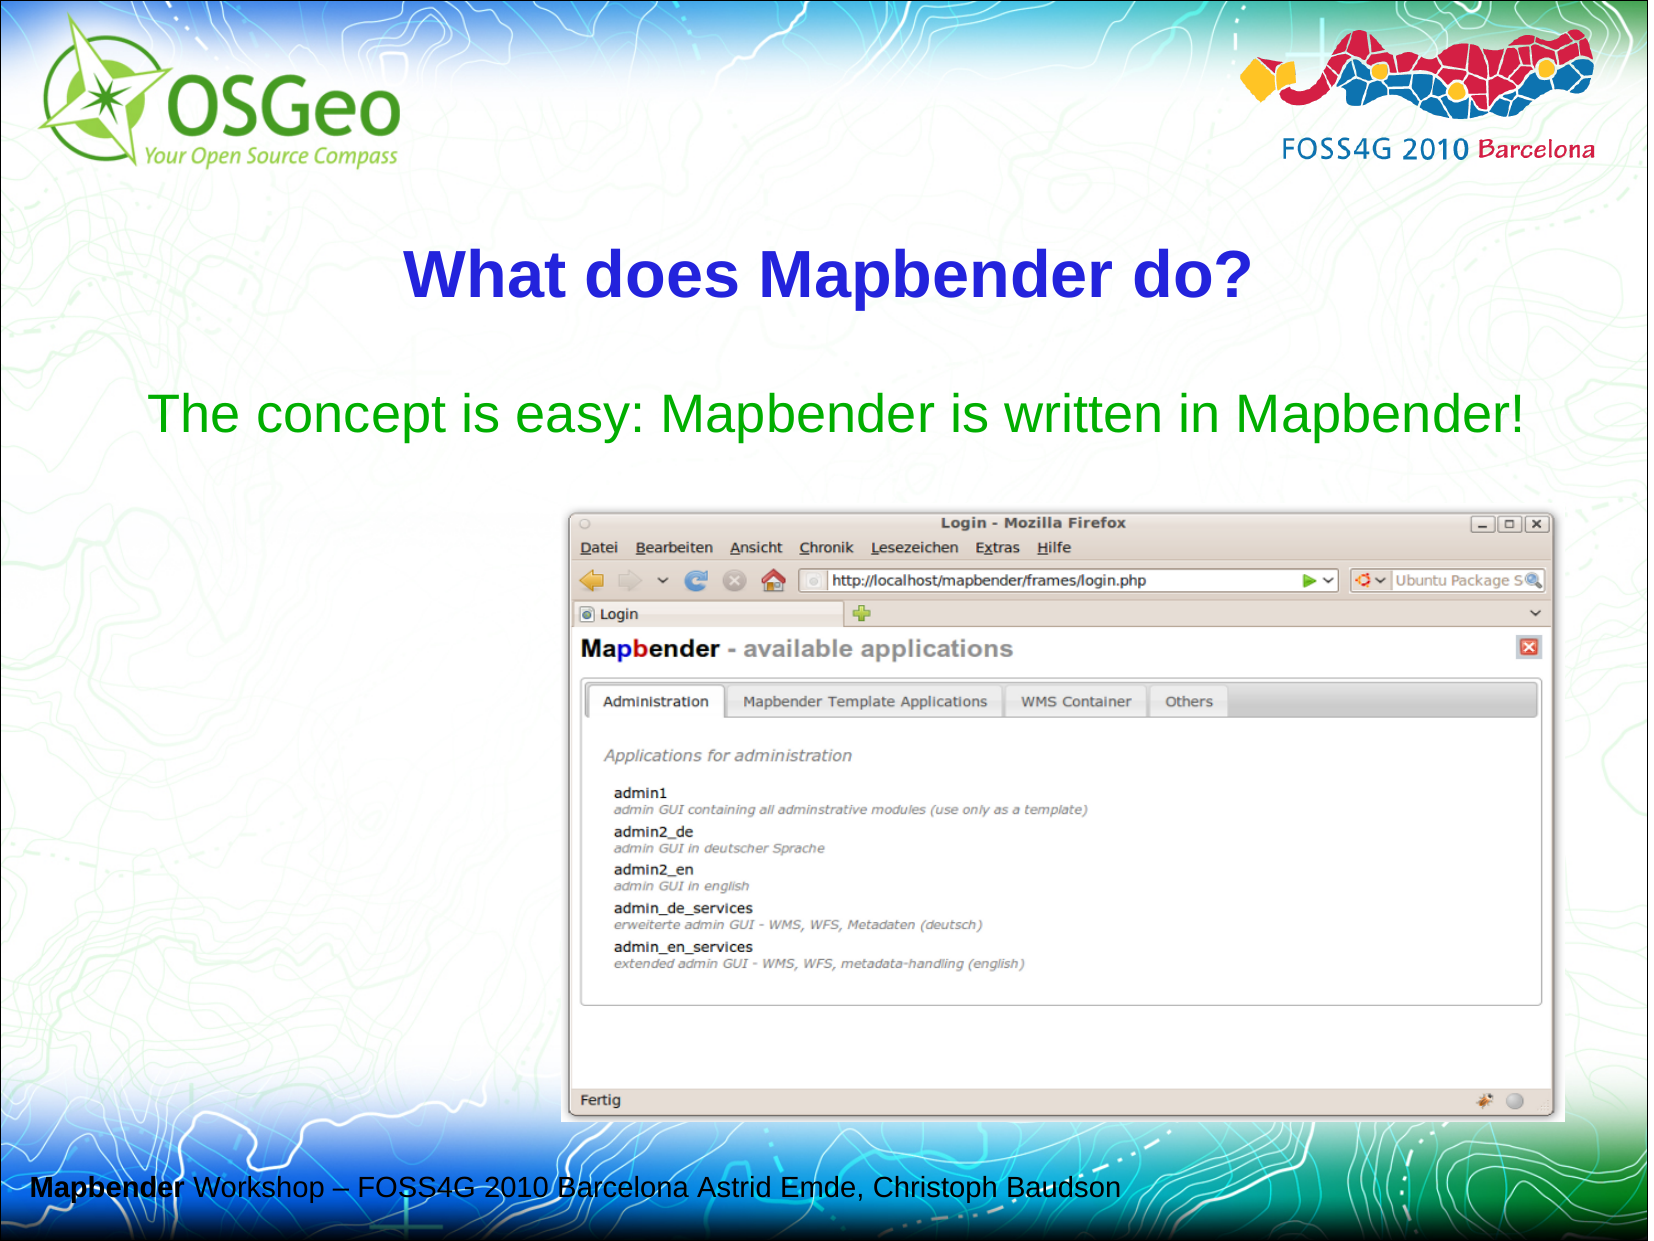

# What does Mapbender do?
The concept is easy: Mapbender is written in Mapbender!